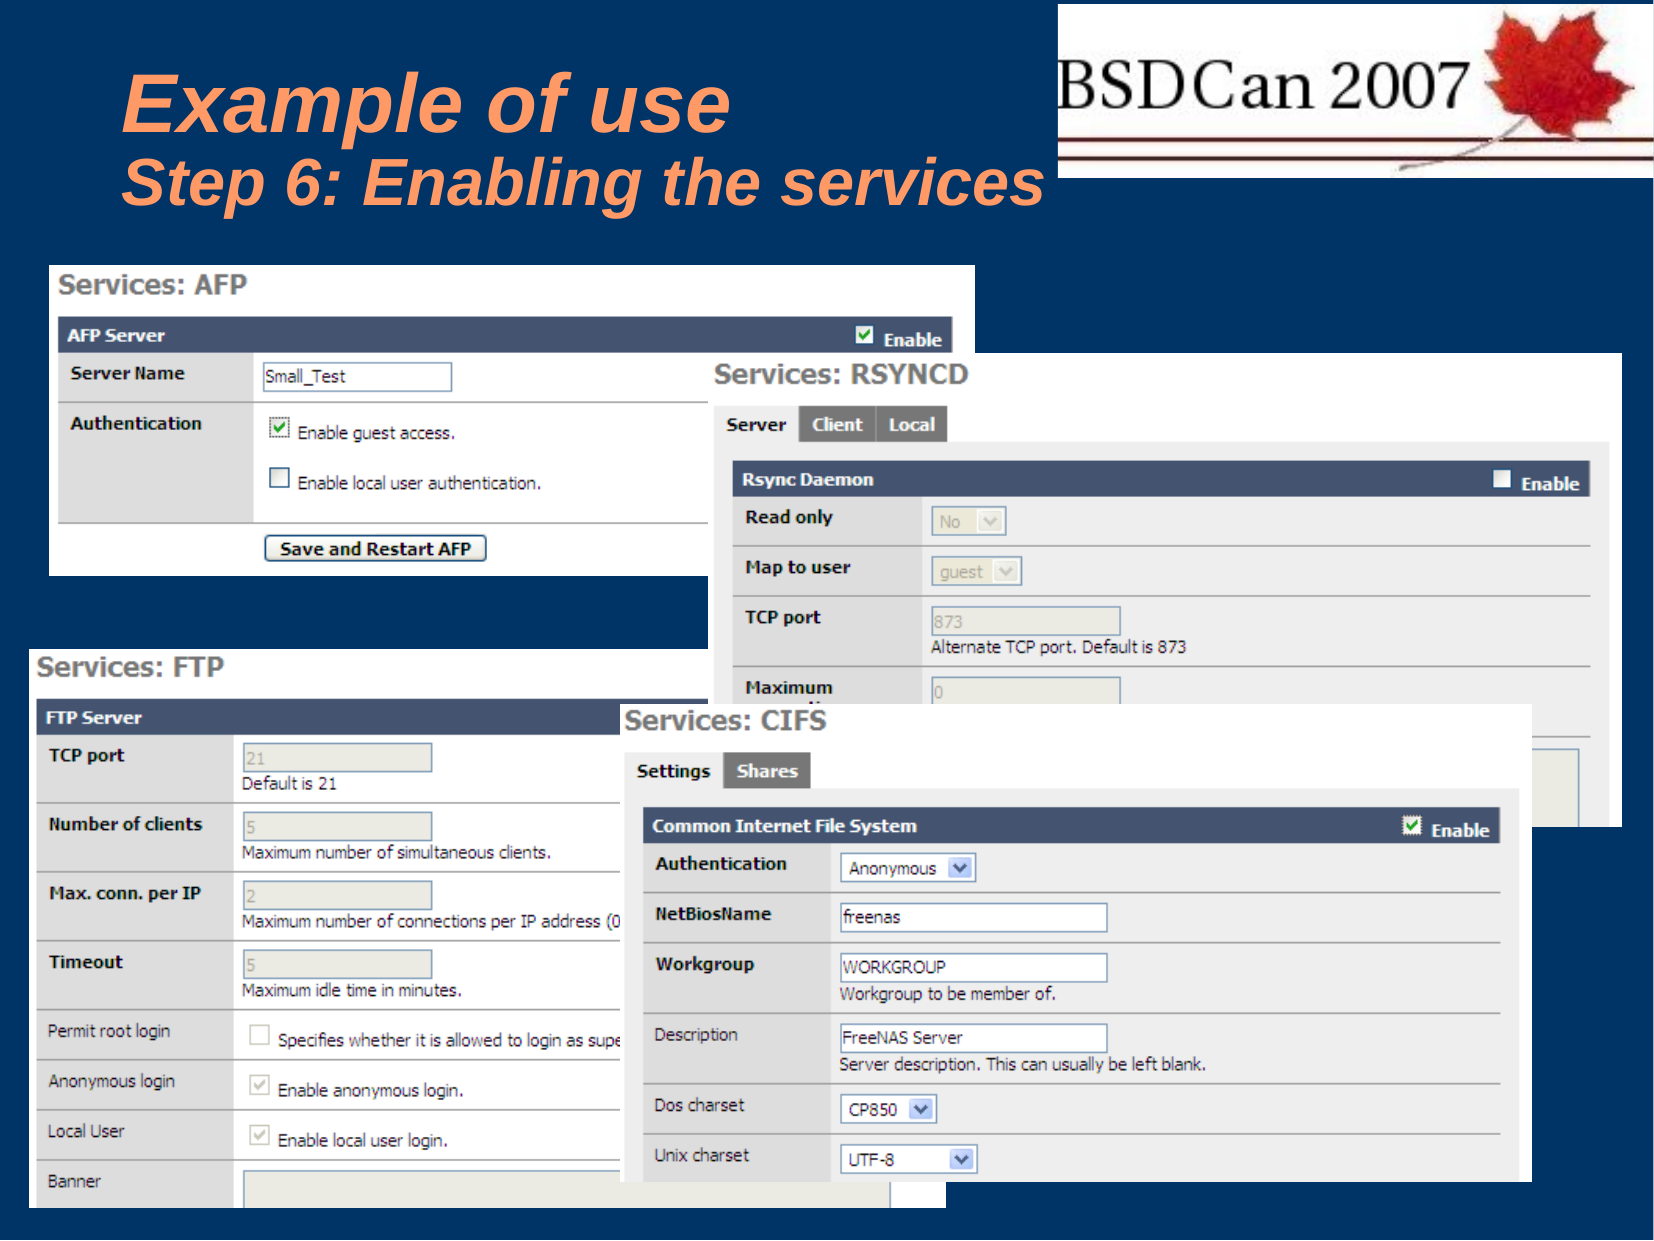

# Example of use Step 6: Enabling the services